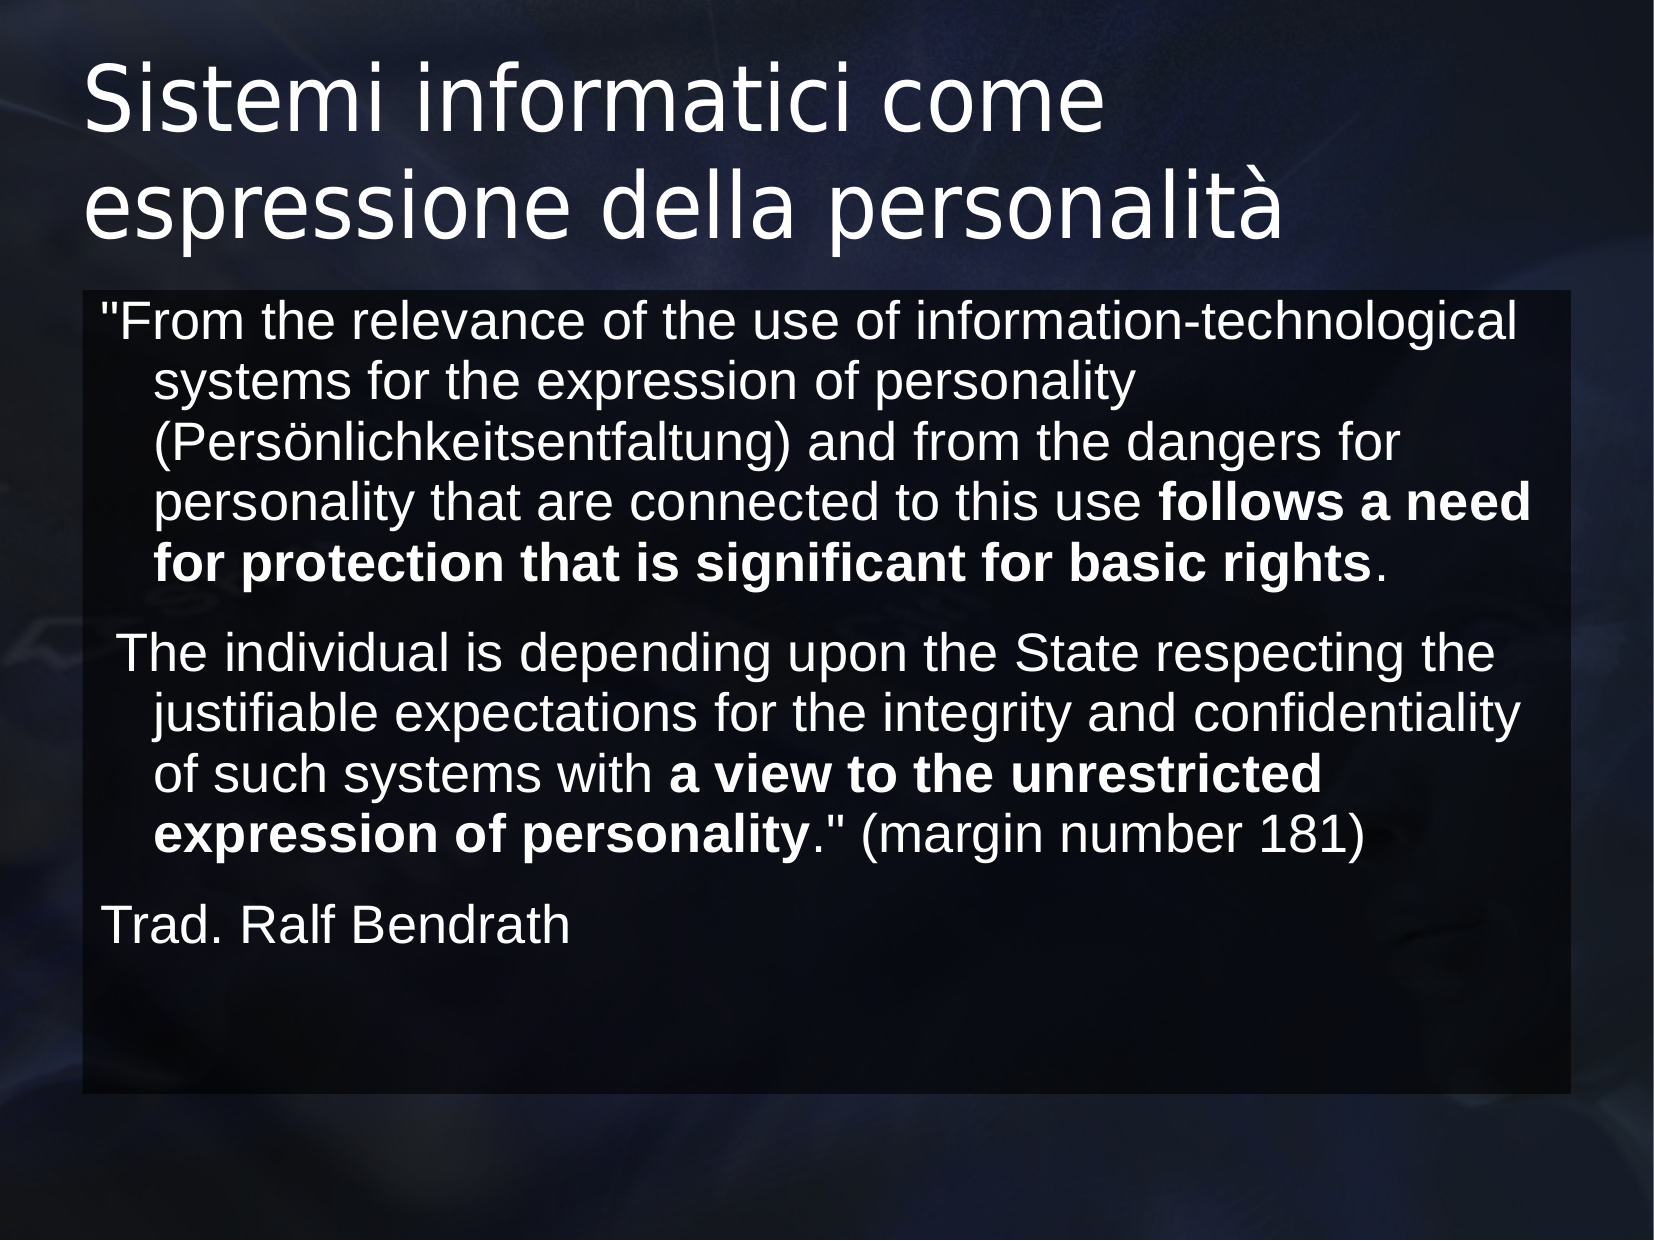

# Sistemi informatici come espressione della personalità
"From the relevance of the use of information-technological systems for the expression of personality (Persönlichkeitsentfaltung) and from the dangers for personality that are connected to this use follows a need for protection that is significant for basic rights.
 The individual is depending upon the State respecting the justifiable expectations for the integrity and confidentiality of such systems with a view to the unrestricted expression of personality." (margin number 181)
Trad. Ralf Bendrath